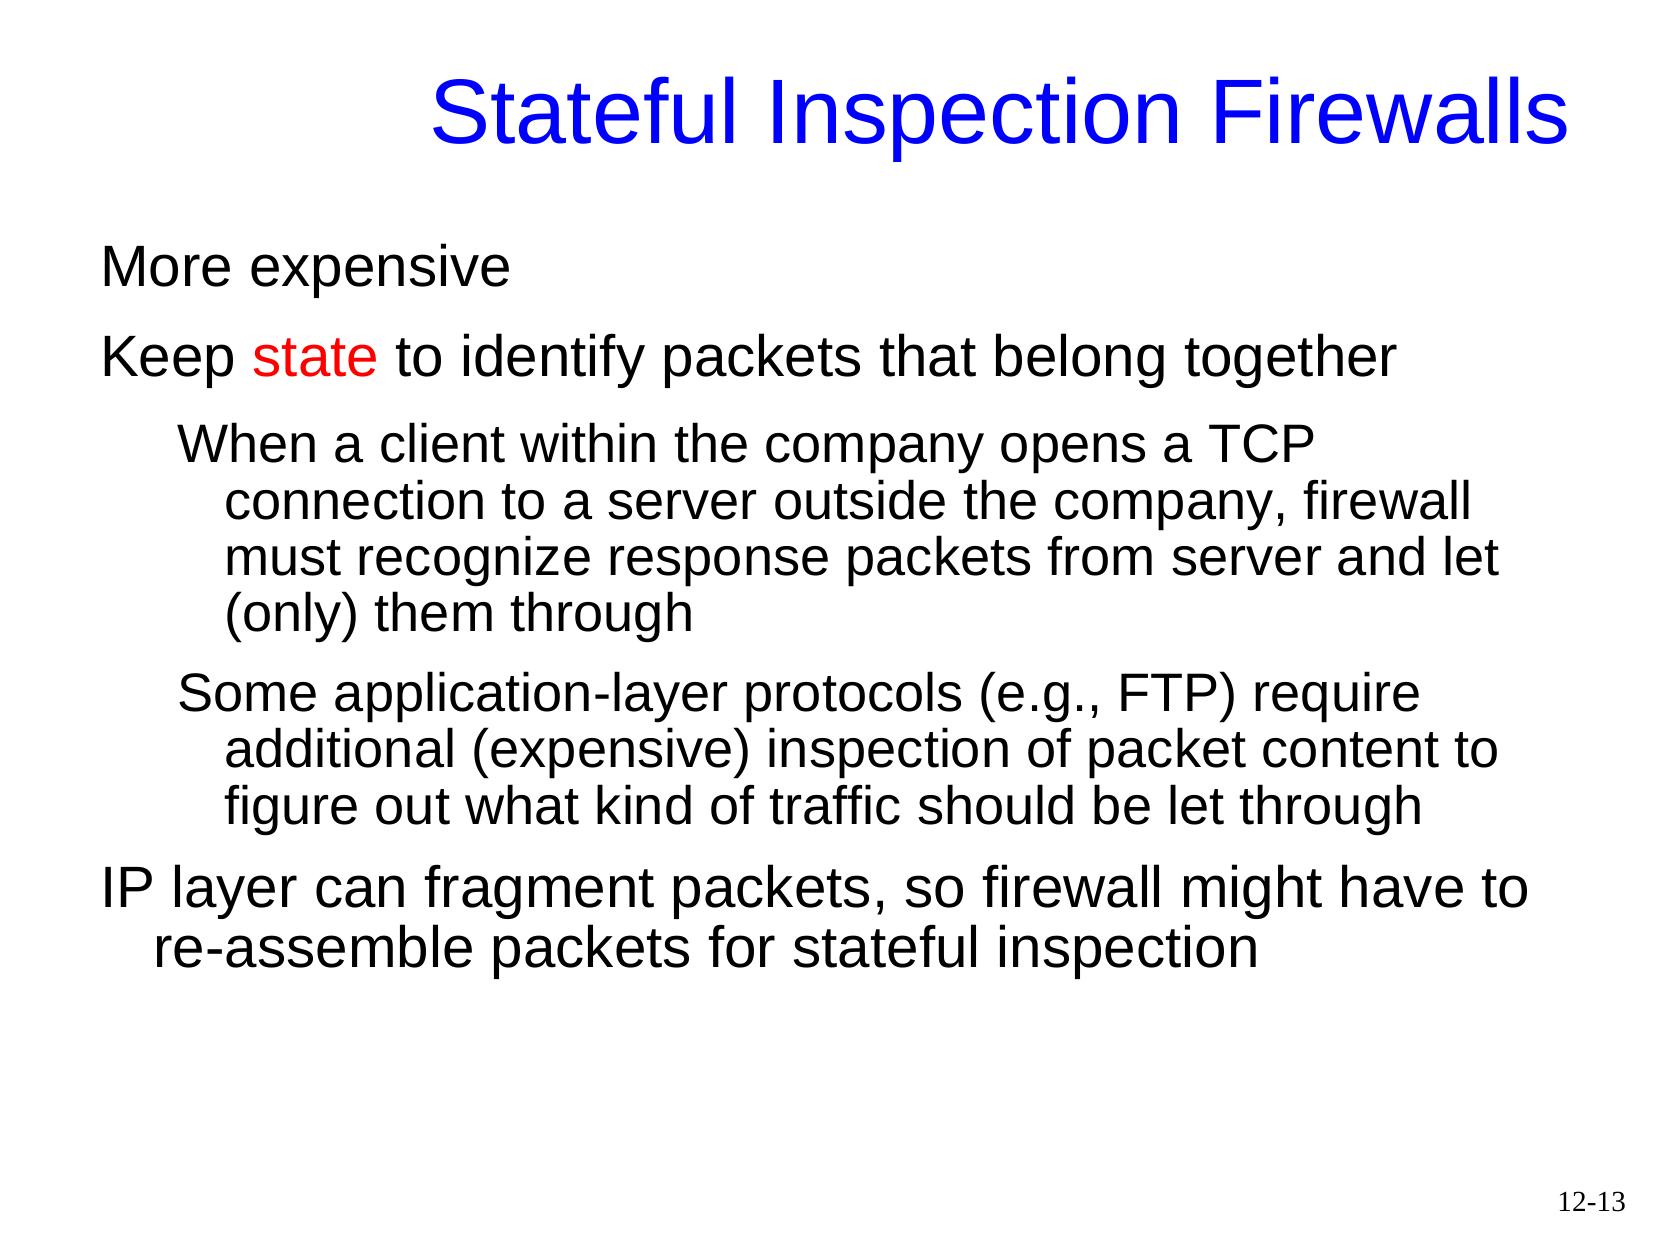

# Stateful Inspection Firewalls
More expensive
Keep state to identify packets that belong together
When a client within the company opens a TCP connection to a server outside the company, firewall must recognize response packets from server and let (only) them through
Some application-layer protocols (e.g., FTP) require additional (expensive) inspection of packet content to figure out what kind of traffic should be let through
IP layer can fragment packets, so firewall might have to re-assemble packets for stateful inspection